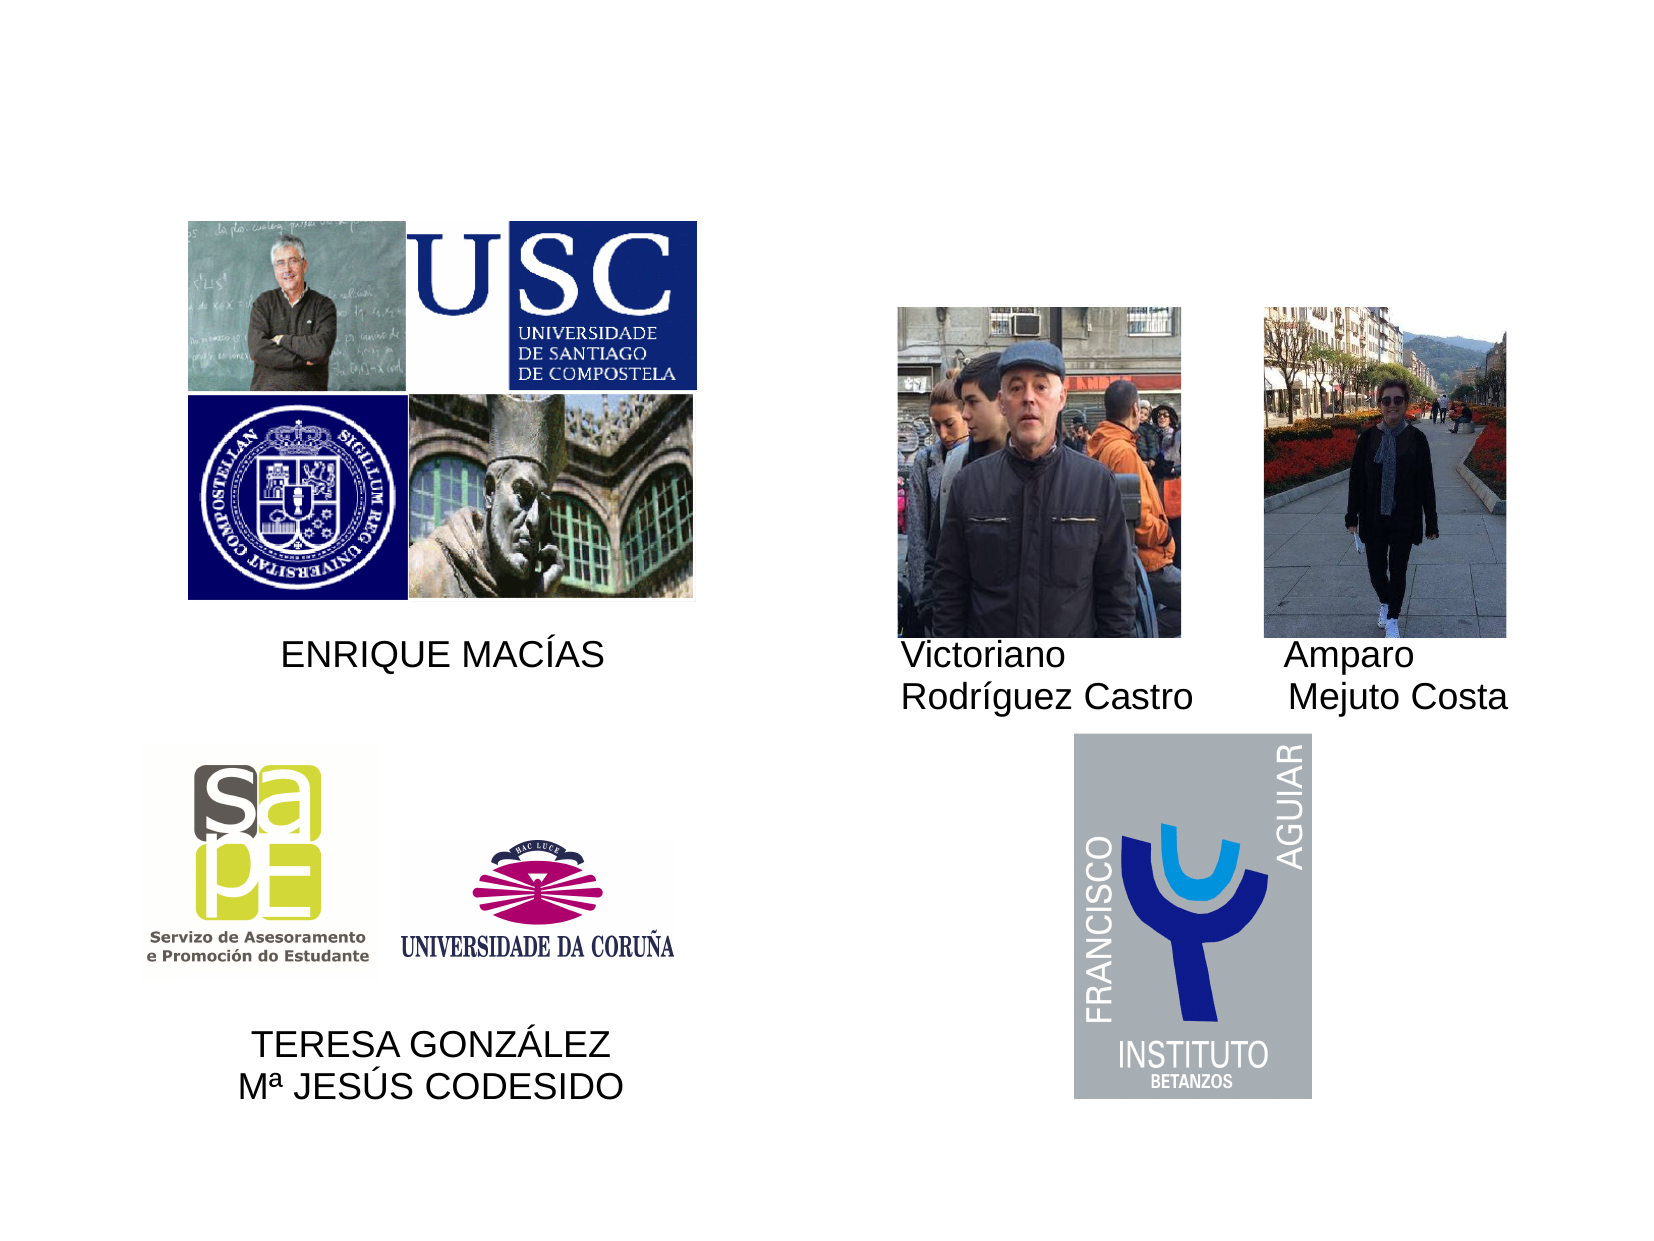

ENRIQUE MACÍAS
Victoriano Amparo
Rodríguez Castro Mejuto Costa
TERESA GONZÁLEZ
Mª JESÚS CODESIDO